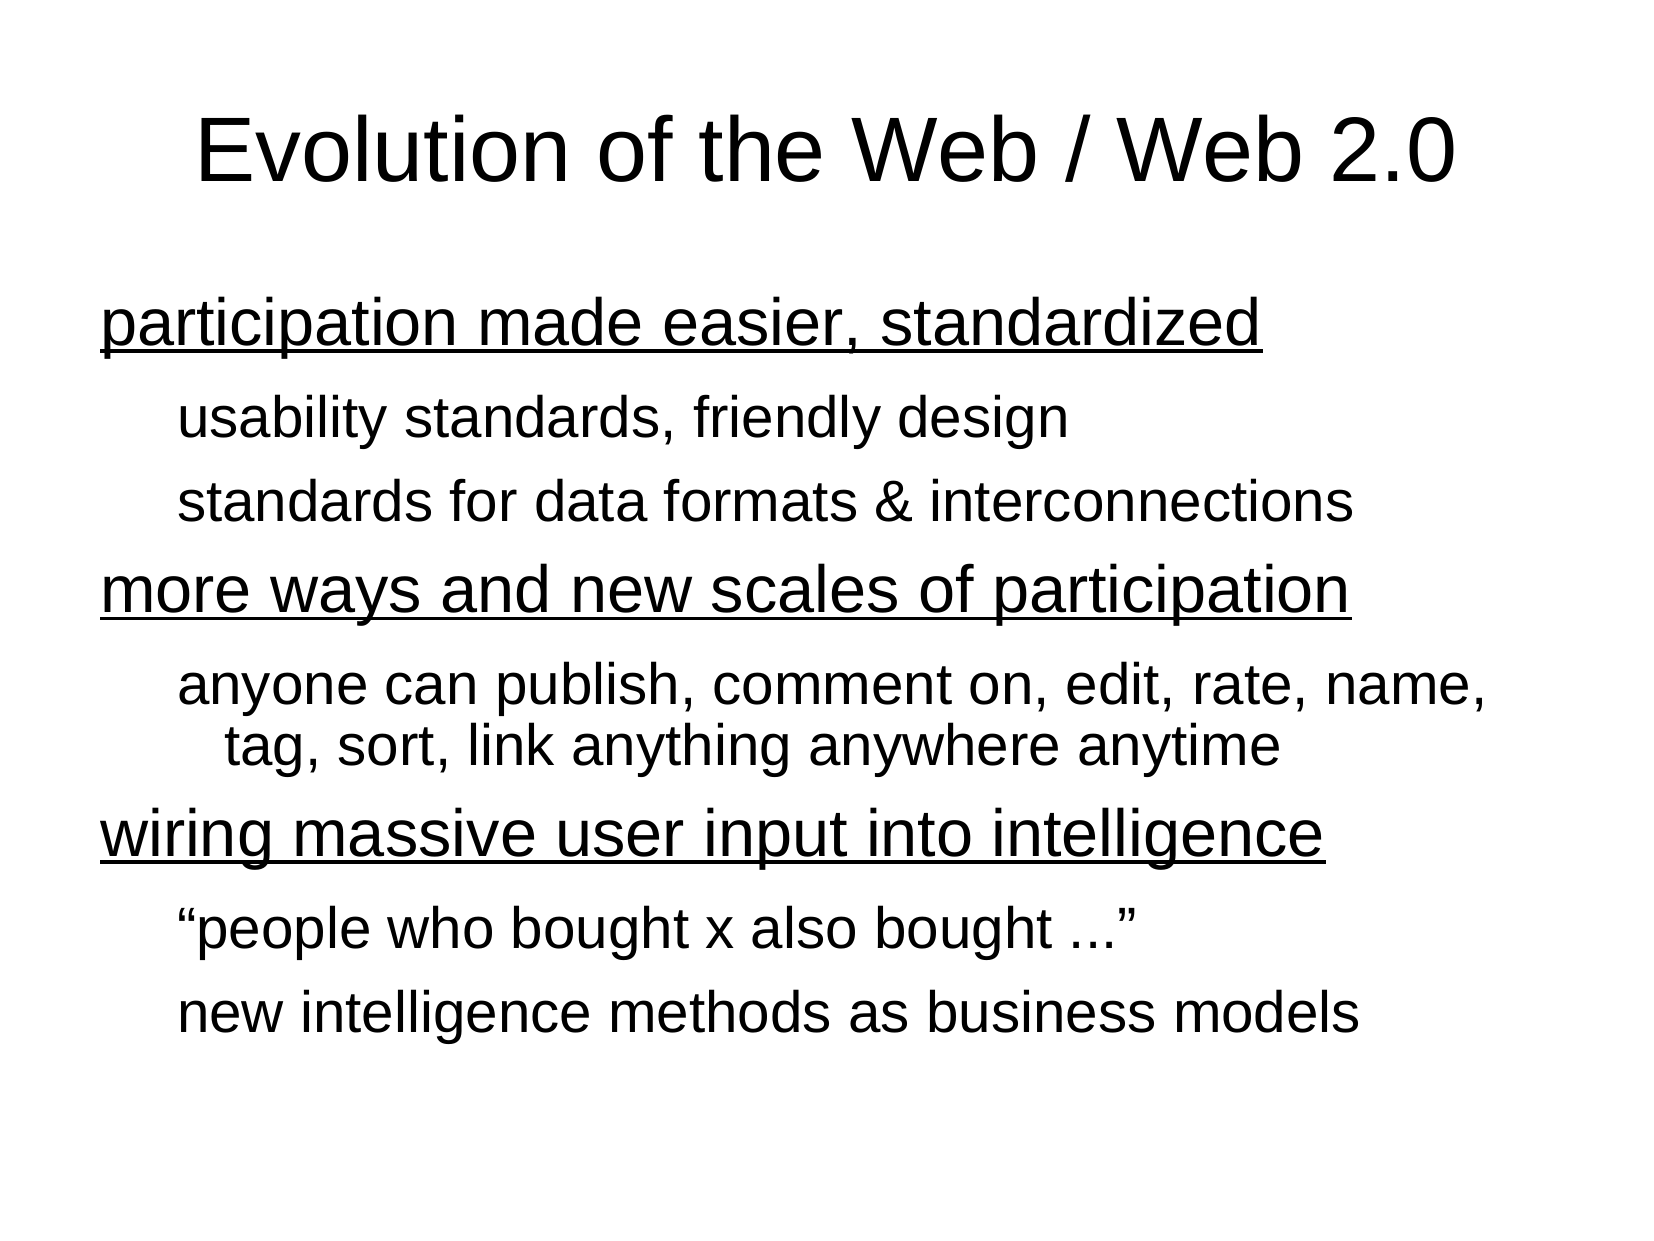

# Evolution of the Web / Web 2.0
participation made easier, standardized
usability standards, friendly design
standards for data formats & interconnections
more ways and new scales of participation
anyone can publish, comment on, edit, rate, name, tag, sort, link anything anywhere anytime
wiring massive user input into intelligence
“people who bought x also bought ...”
new intelligence methods as business models